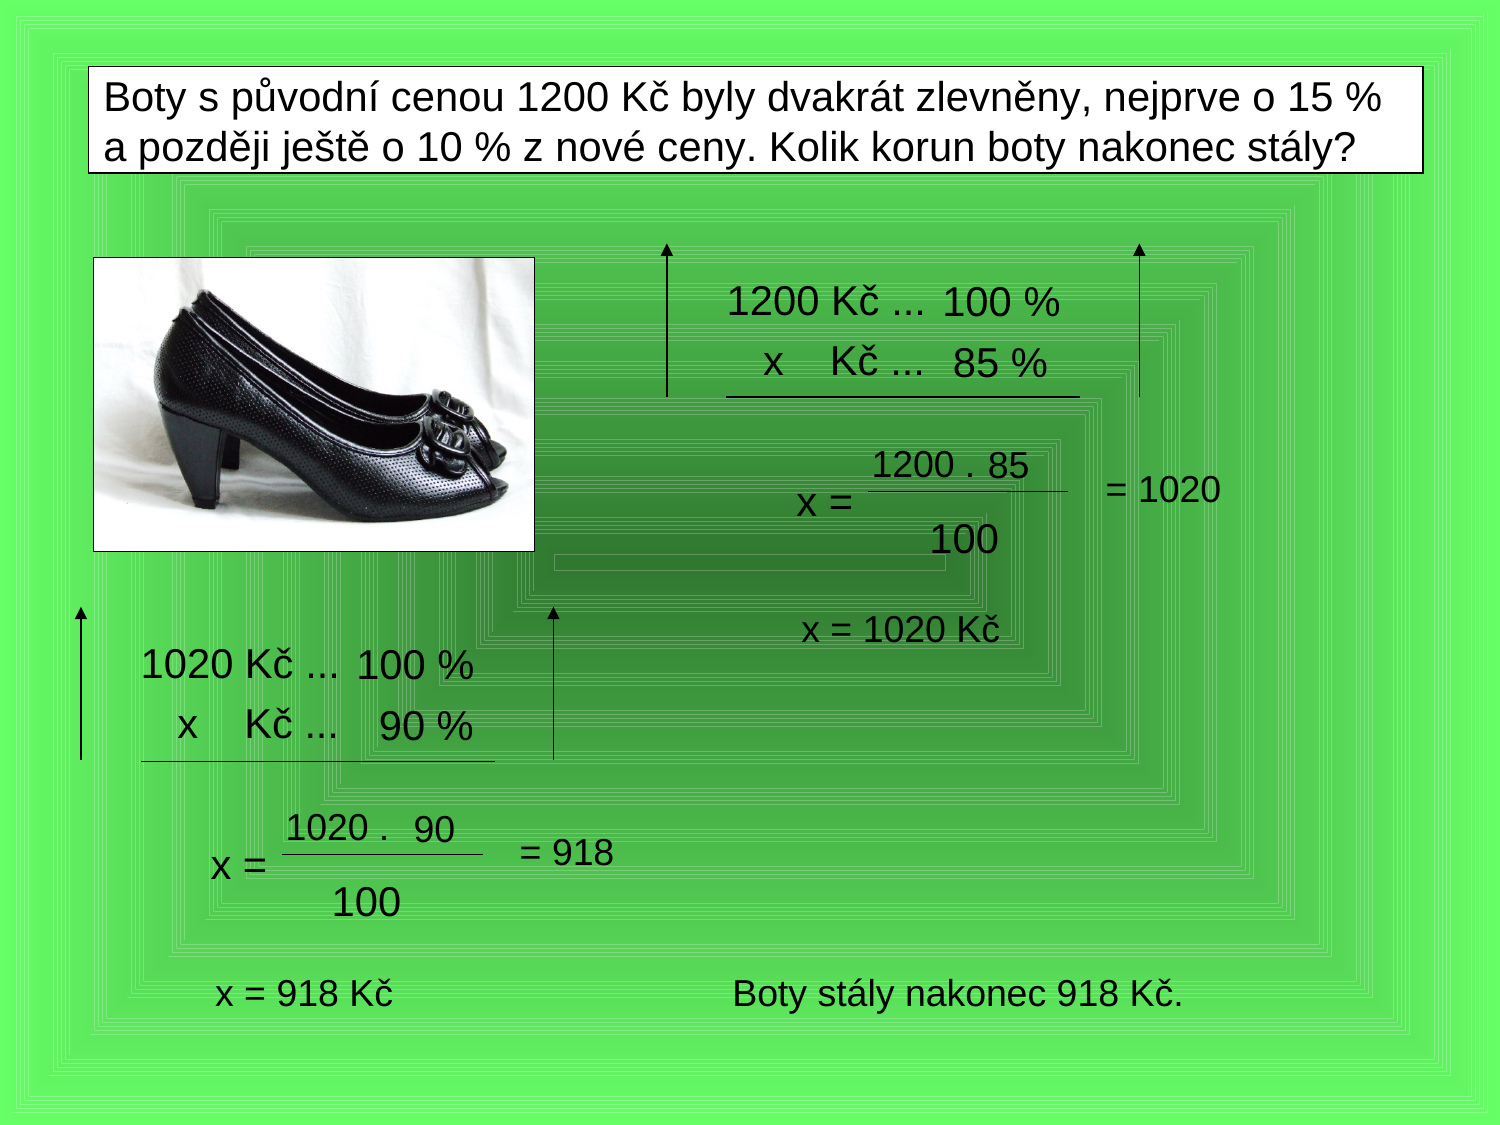

Boty s původní cenou 1200 Kč byly dvakrát zlevněny, nejprve o 15 % a později ještě o 10 % z nové ceny. Kolik korun boty nakonec stály?
1200 Kč ...
100 %
 x Kč ...
 85 %
1200 .
85
= 1020
x =
100
x = 1020 Kč
1020 Kč ...
100 %
 x Kč ...
90 %
1020 .
90
= 918
x =
100
x = 918 Kč
Boty stály nakonec 918 Kč.